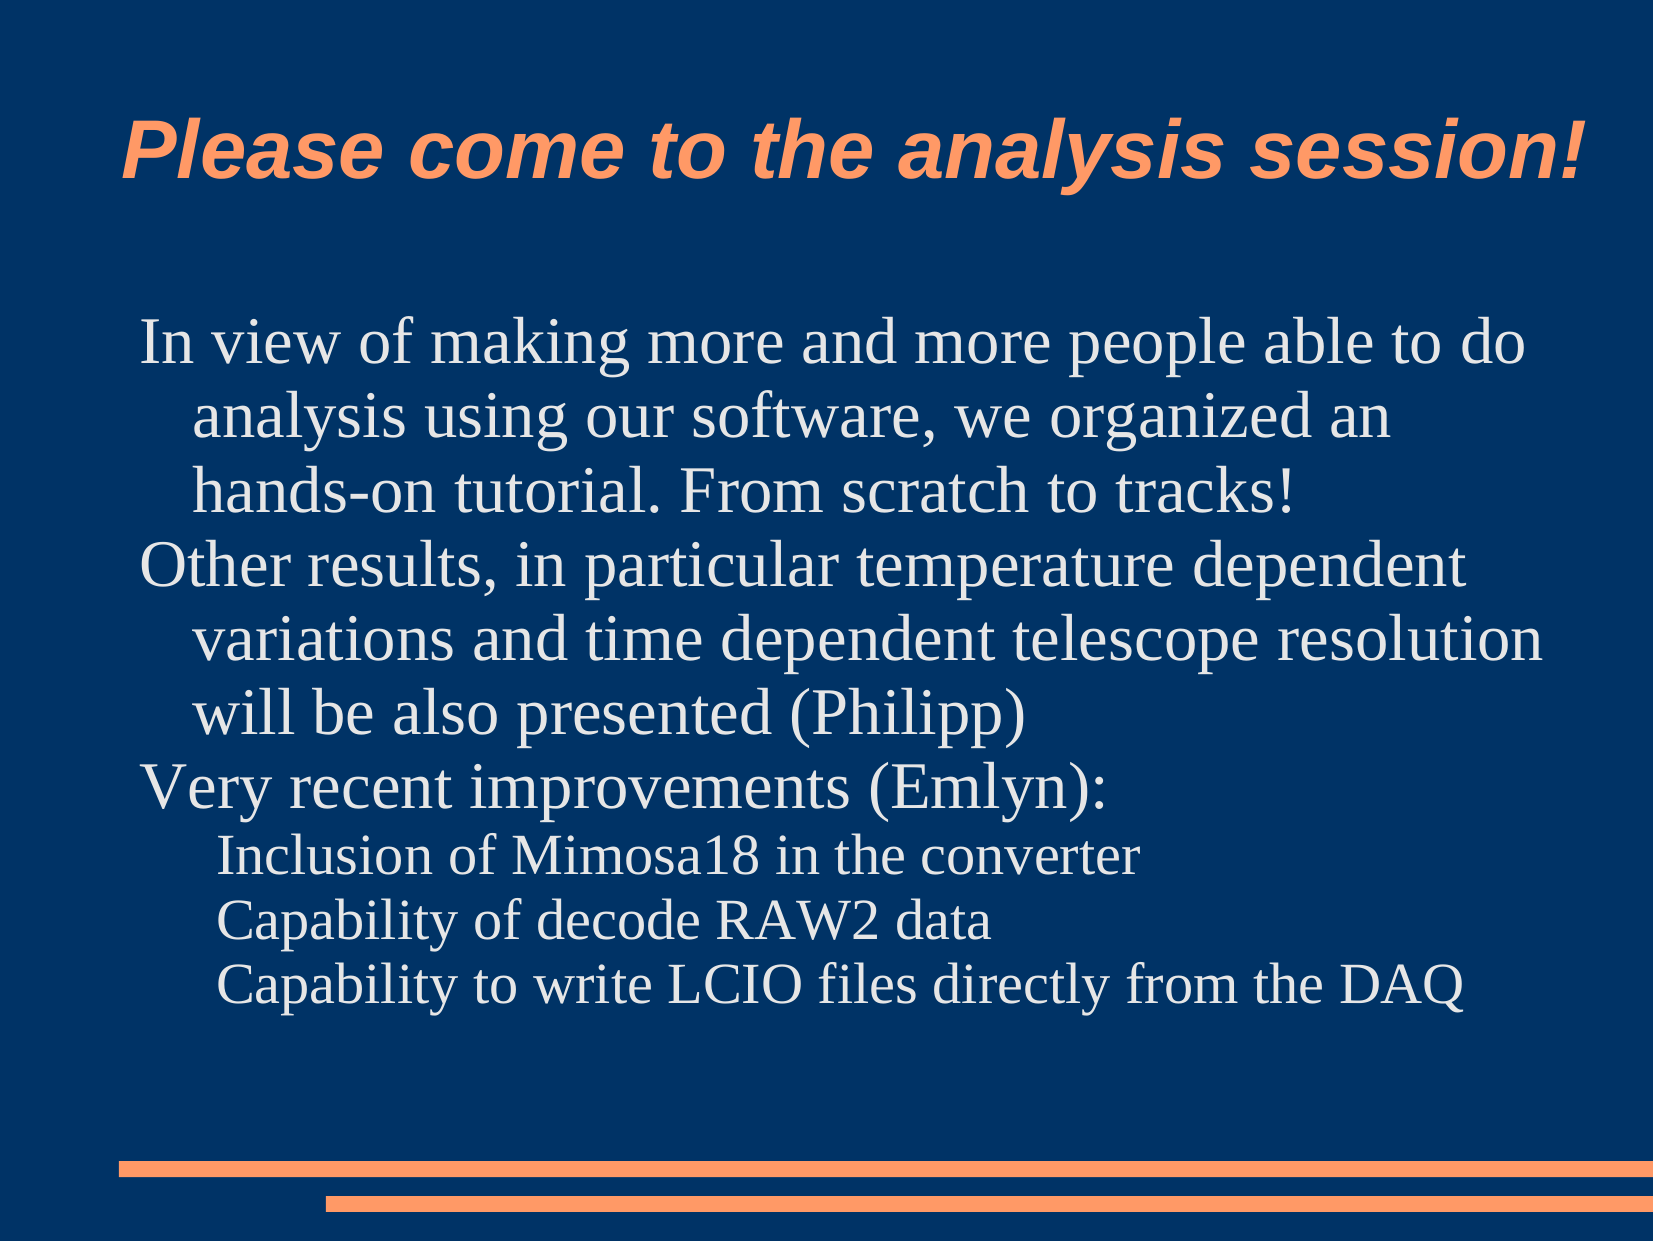

# Please come to the analysis session!
In view of making more and more people able to do analysis using our software, we organized an hands-on tutorial. From scratch to tracks!
Other results, in particular temperature dependent variations and time dependent telescope resolution will be also presented (Philipp)
Very recent improvements (Emlyn):
Inclusion of Mimosa18 in the converter
Capability of decode RAW2 data
Capability to write LCIO files directly from the DAQ